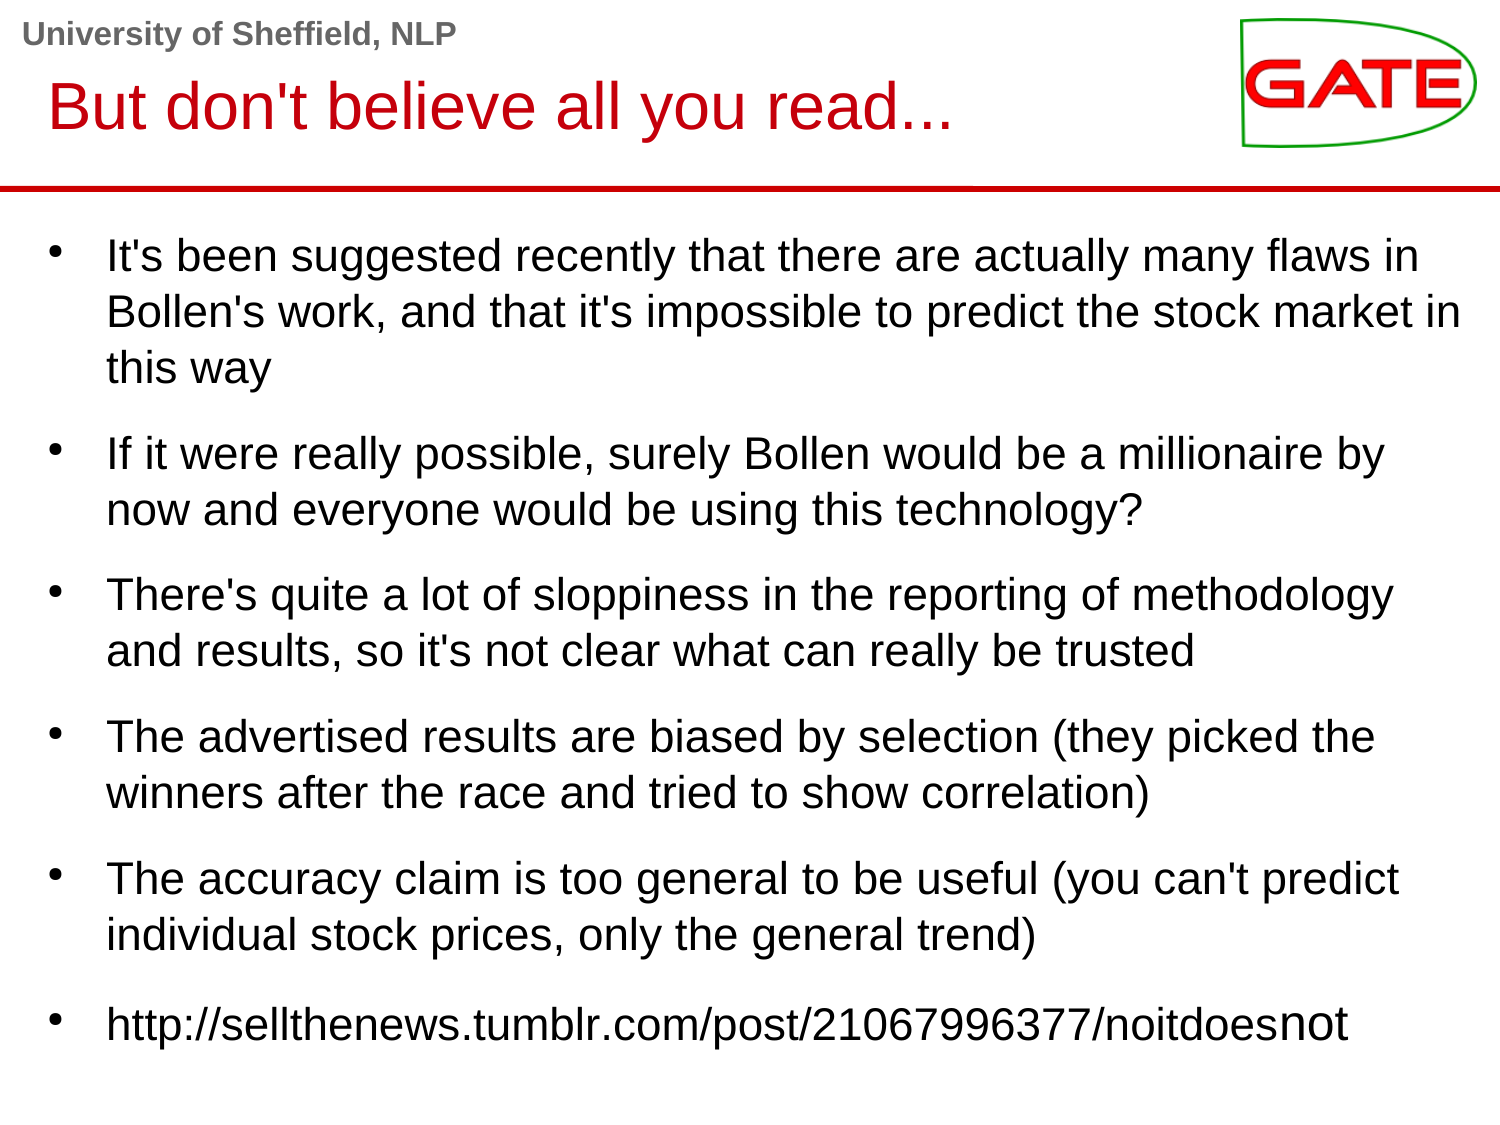

# But don't believe all you read...
It's been suggested recently that there are actually many flaws in Bollen's work, and that it's impossible to predict the stock market in this way
If it were really possible, surely Bollen would be a millionaire by now and everyone would be using this technology?
There's quite a lot of sloppiness in the reporting of methodology and results, so it's not clear what can really be trusted
The advertised results are biased by selection (they picked the winners after the race and tried to show correlation)
The accuracy claim is too general to be useful (you can't predict individual stock prices, only the general trend)
http://sellthenews.tumblr.com/post/21067996377/noitdoesnot